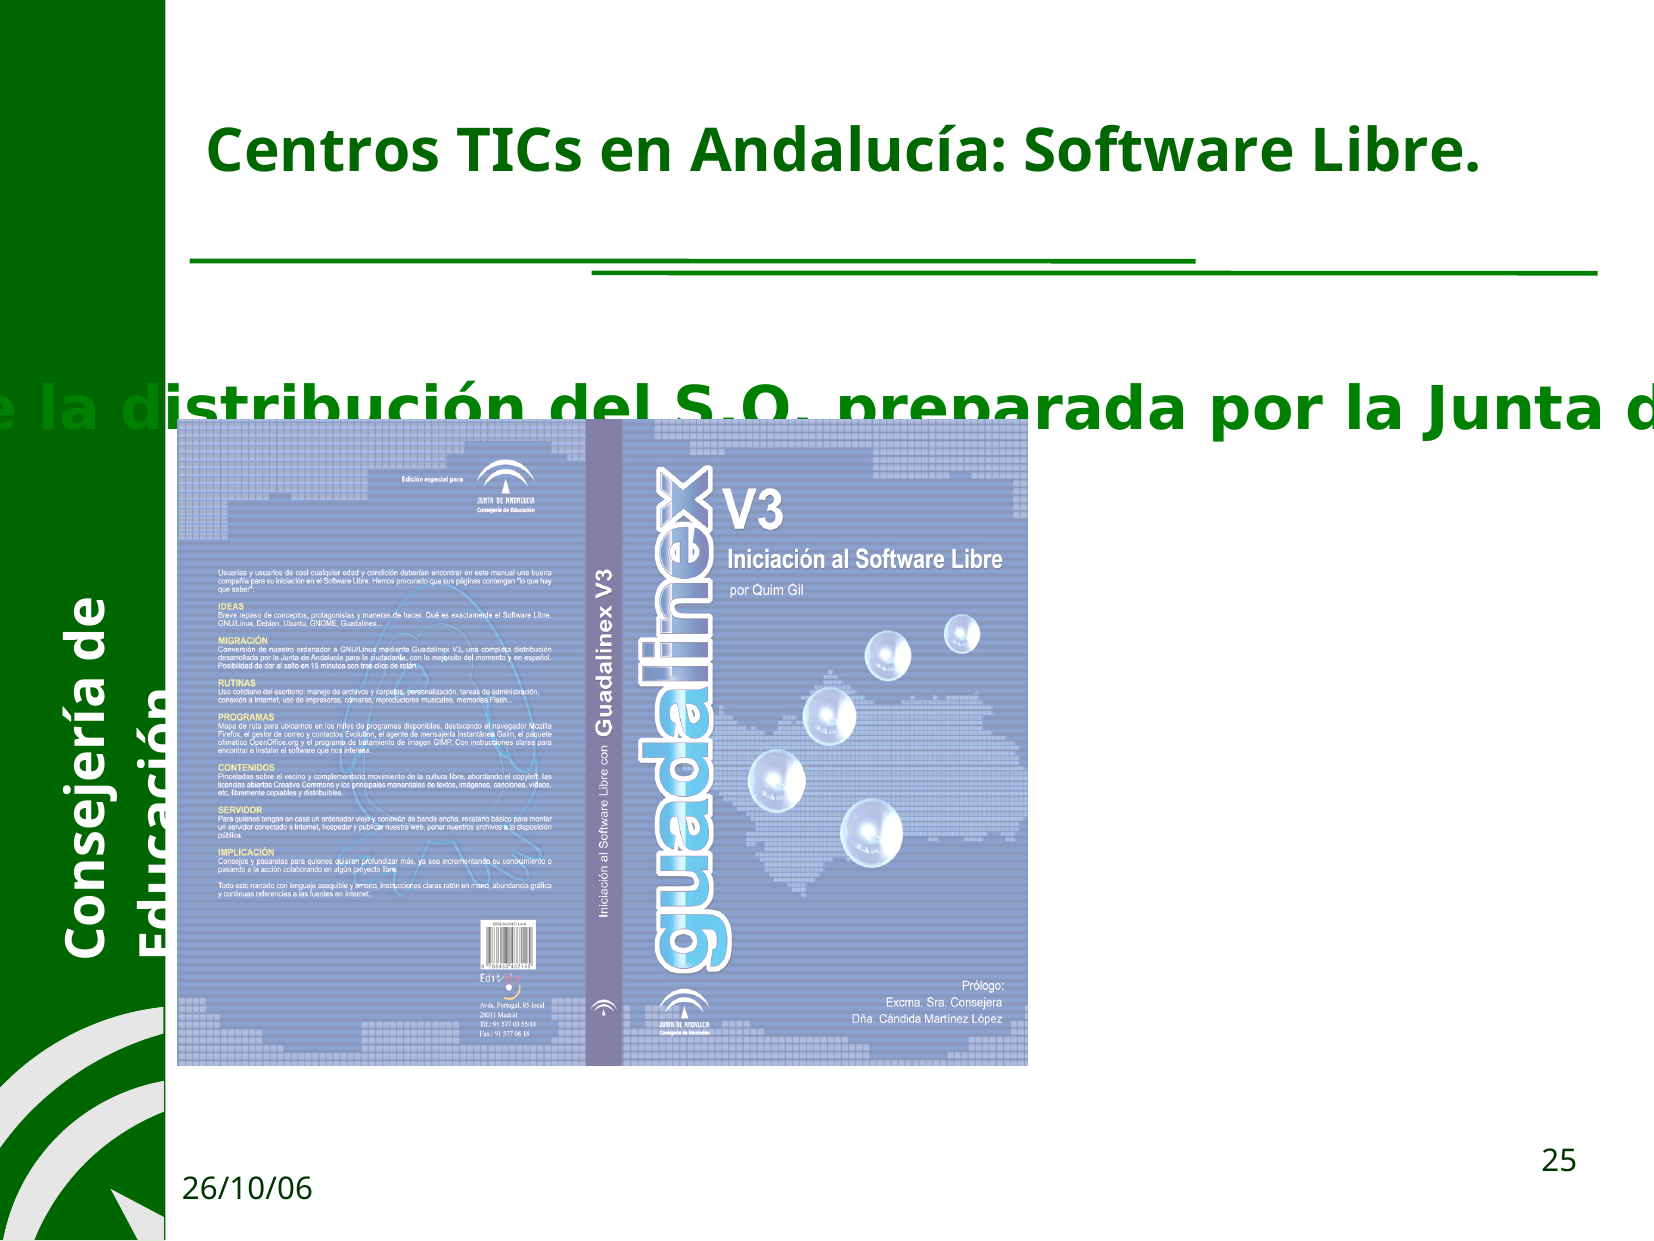

# Centros TICs en Andalucía: Software Libre.
Guadalinex es el nombre de la distribución del S.O. preparada por la Junta de Andalucía utilizando como sistema de escritorio GNOME
www.guadalinex.org
25